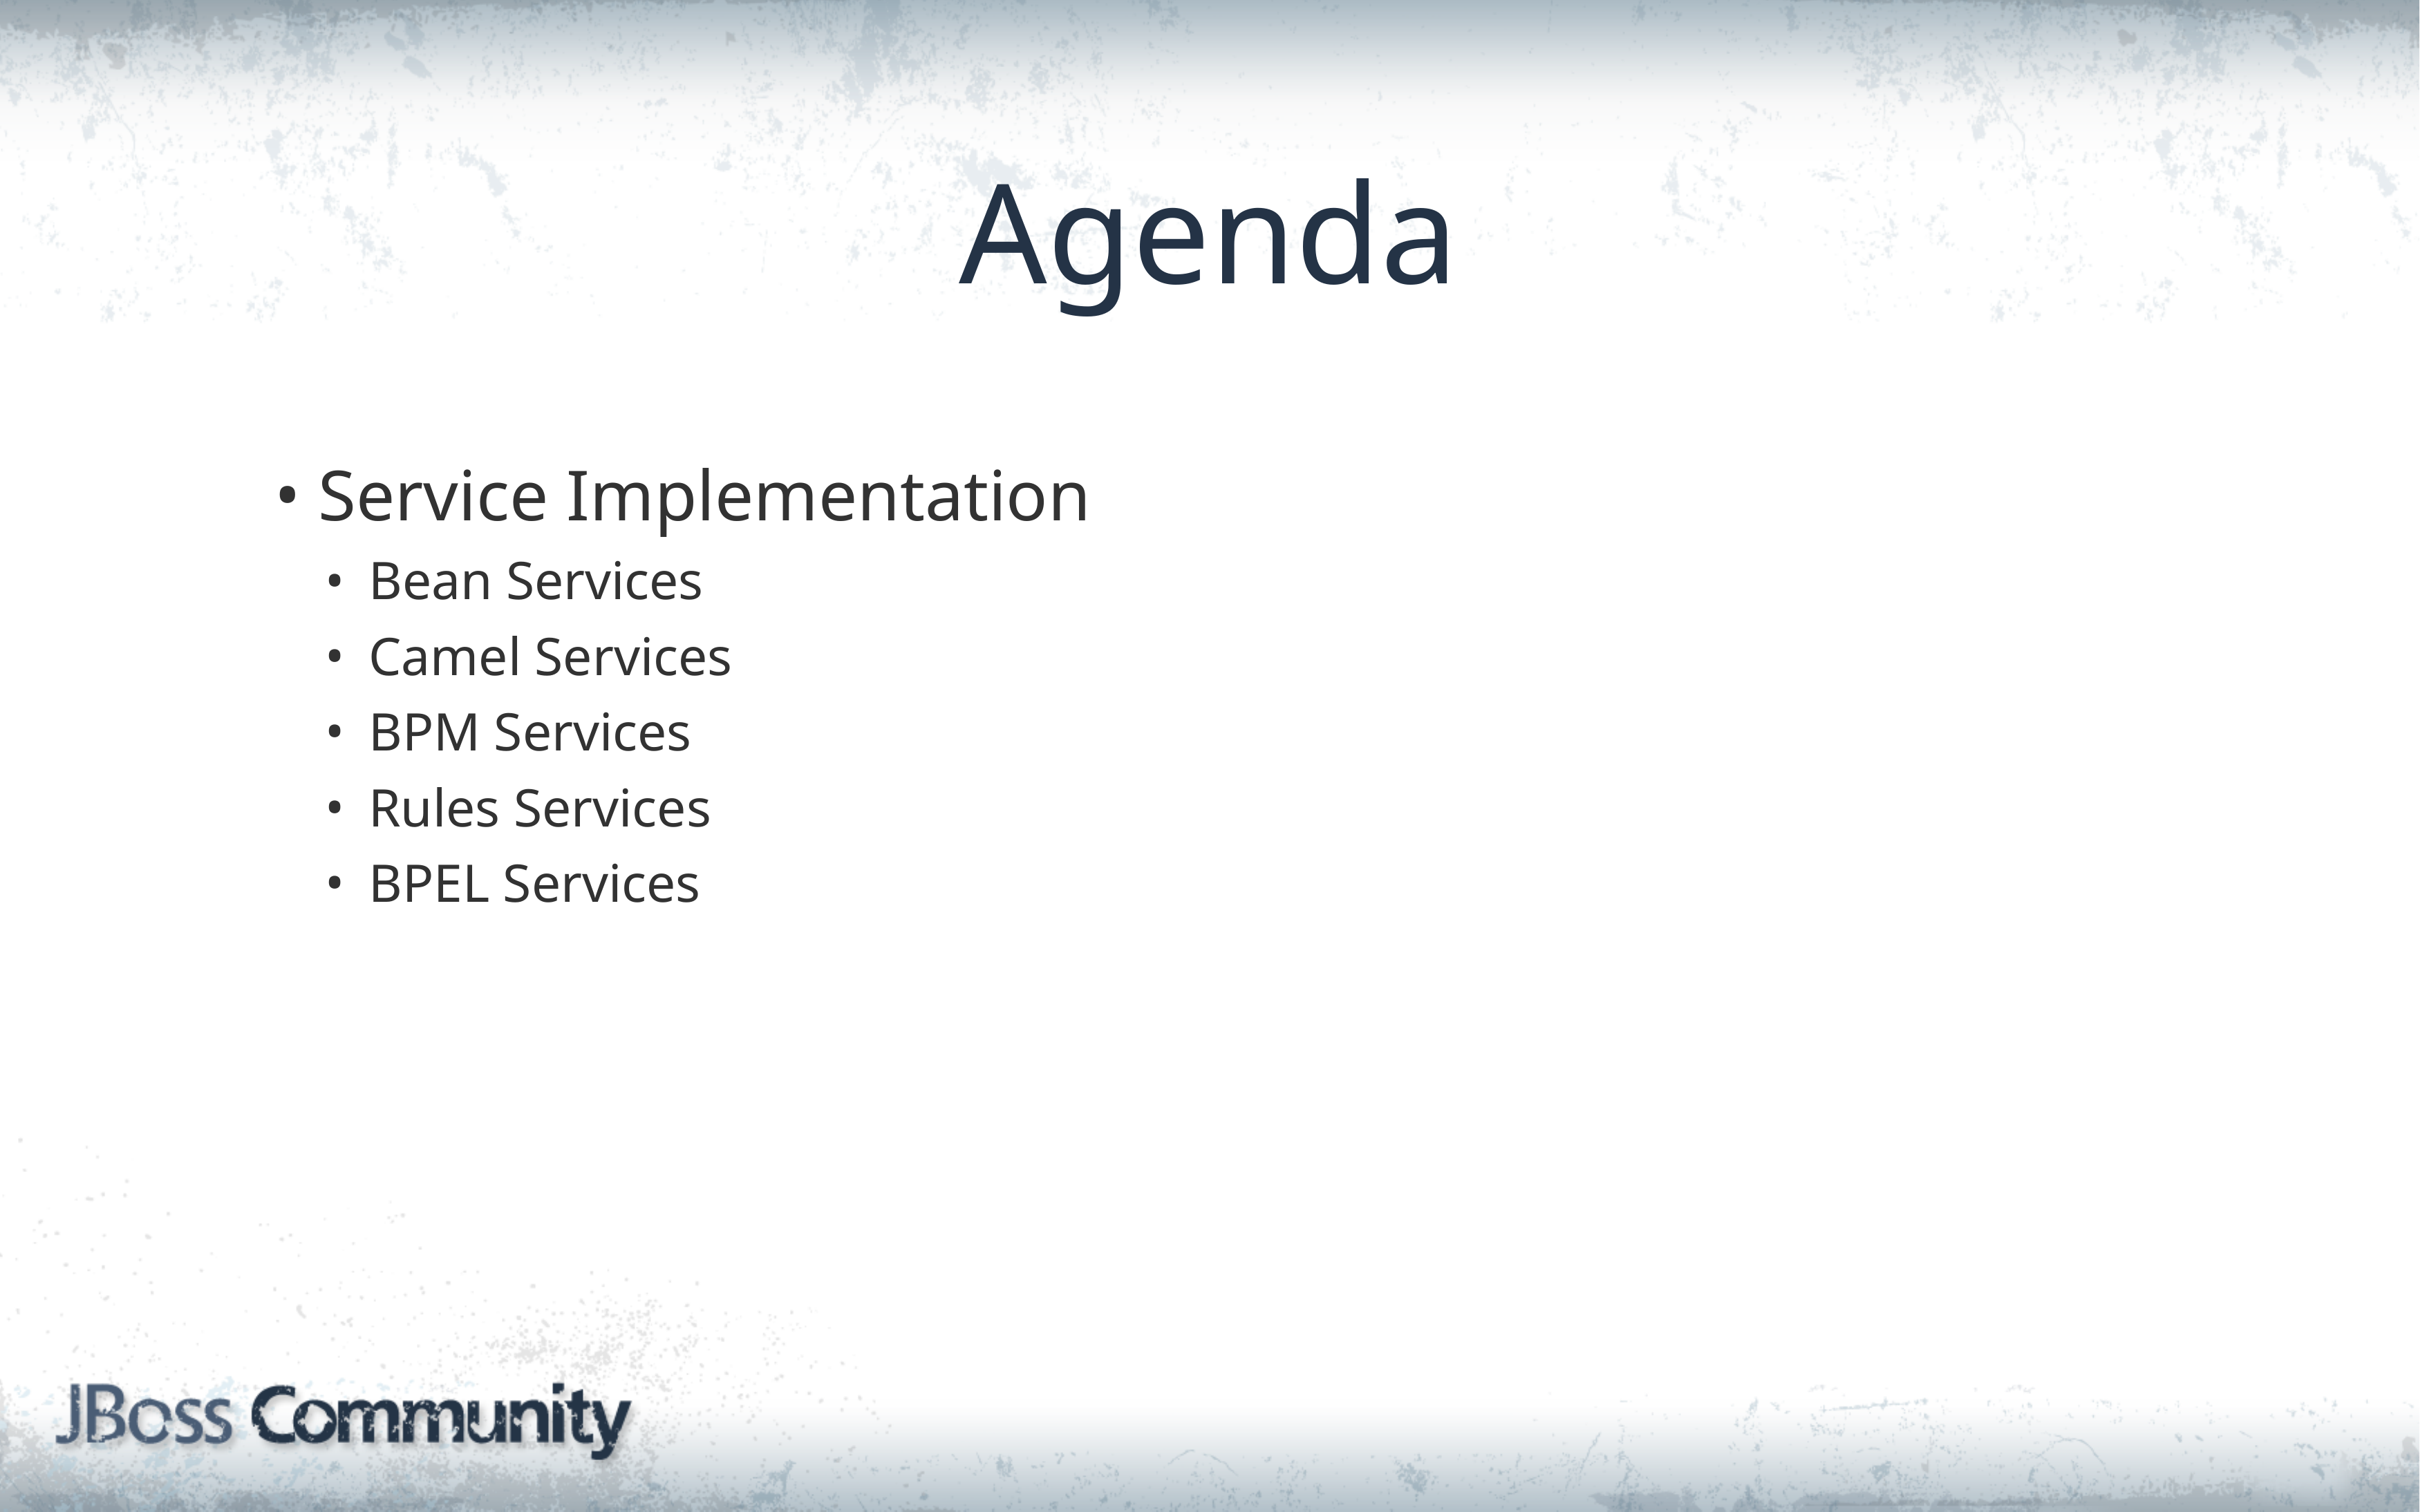

# Agenda
Service Implementation
Bean Services
Camel Services
BPM Services
Rules Services
BPEL Services